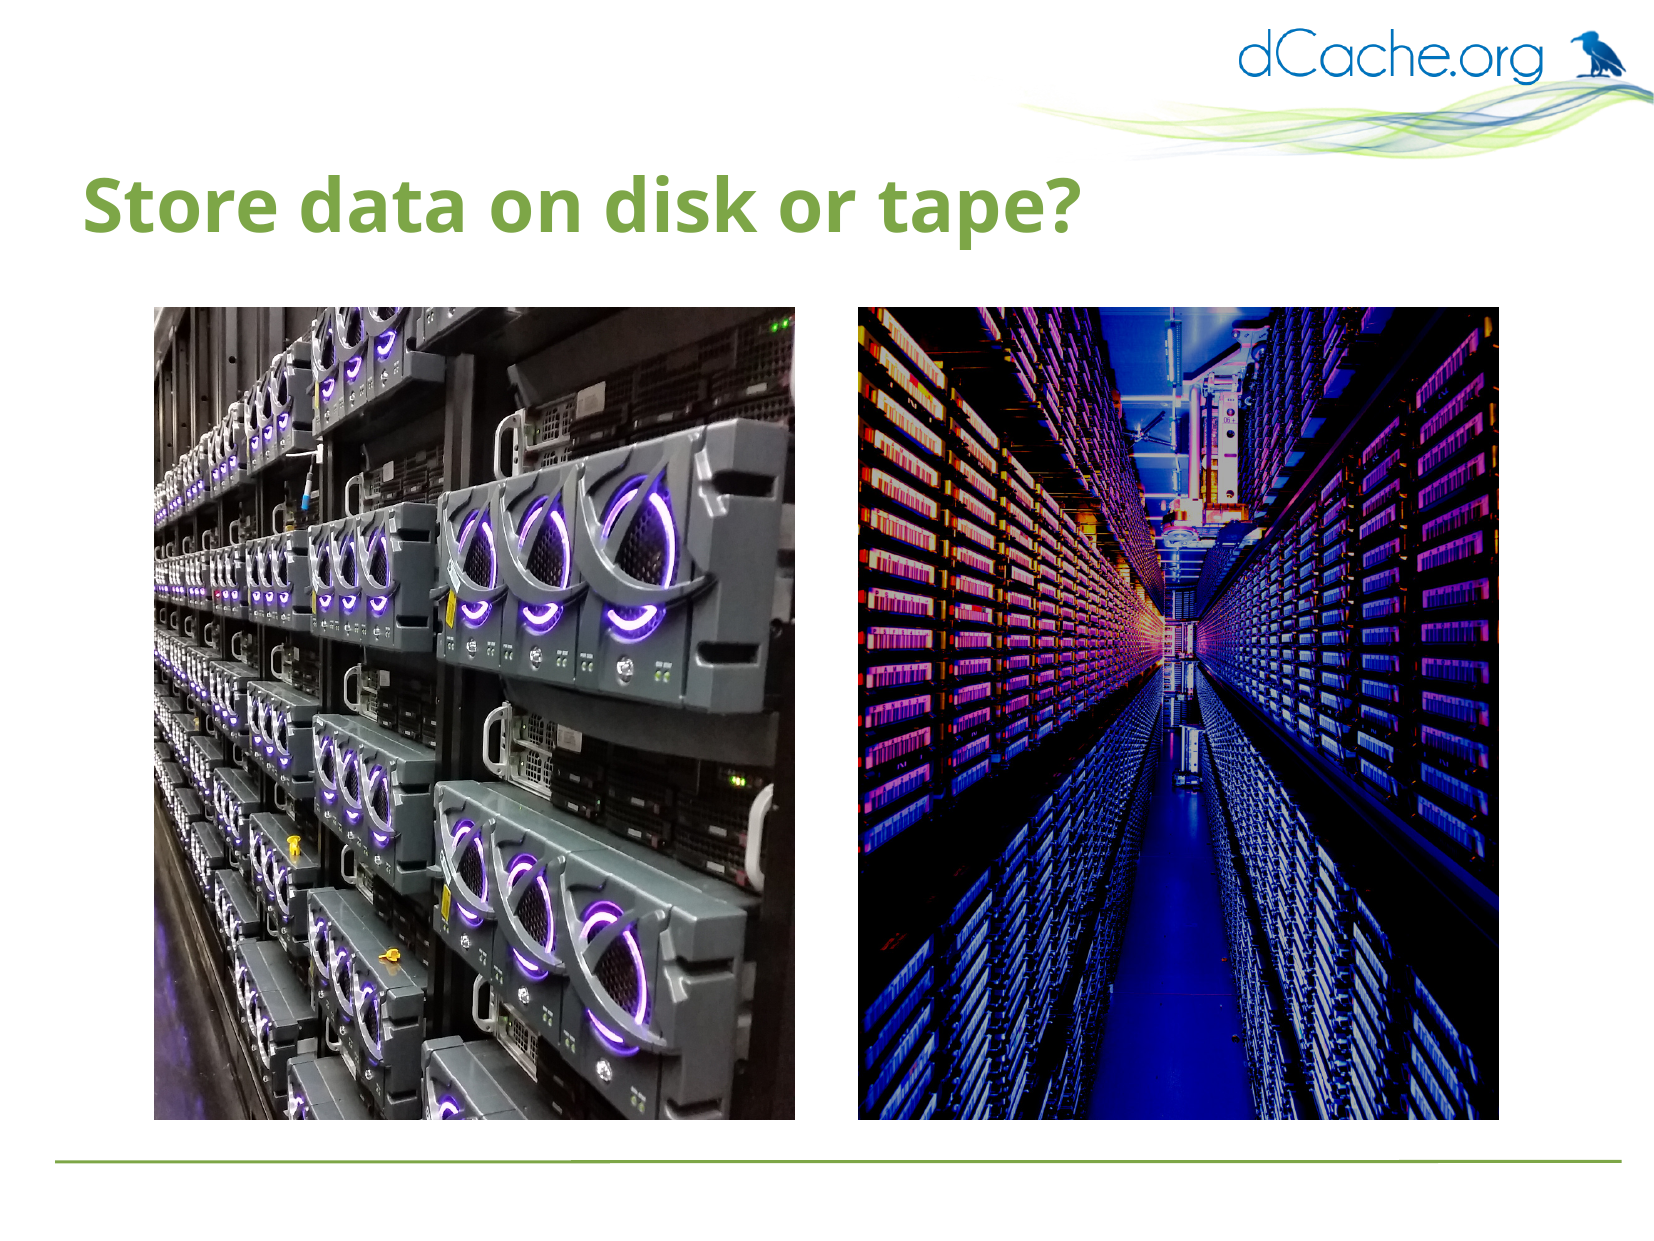

# Store data on disk or tape?